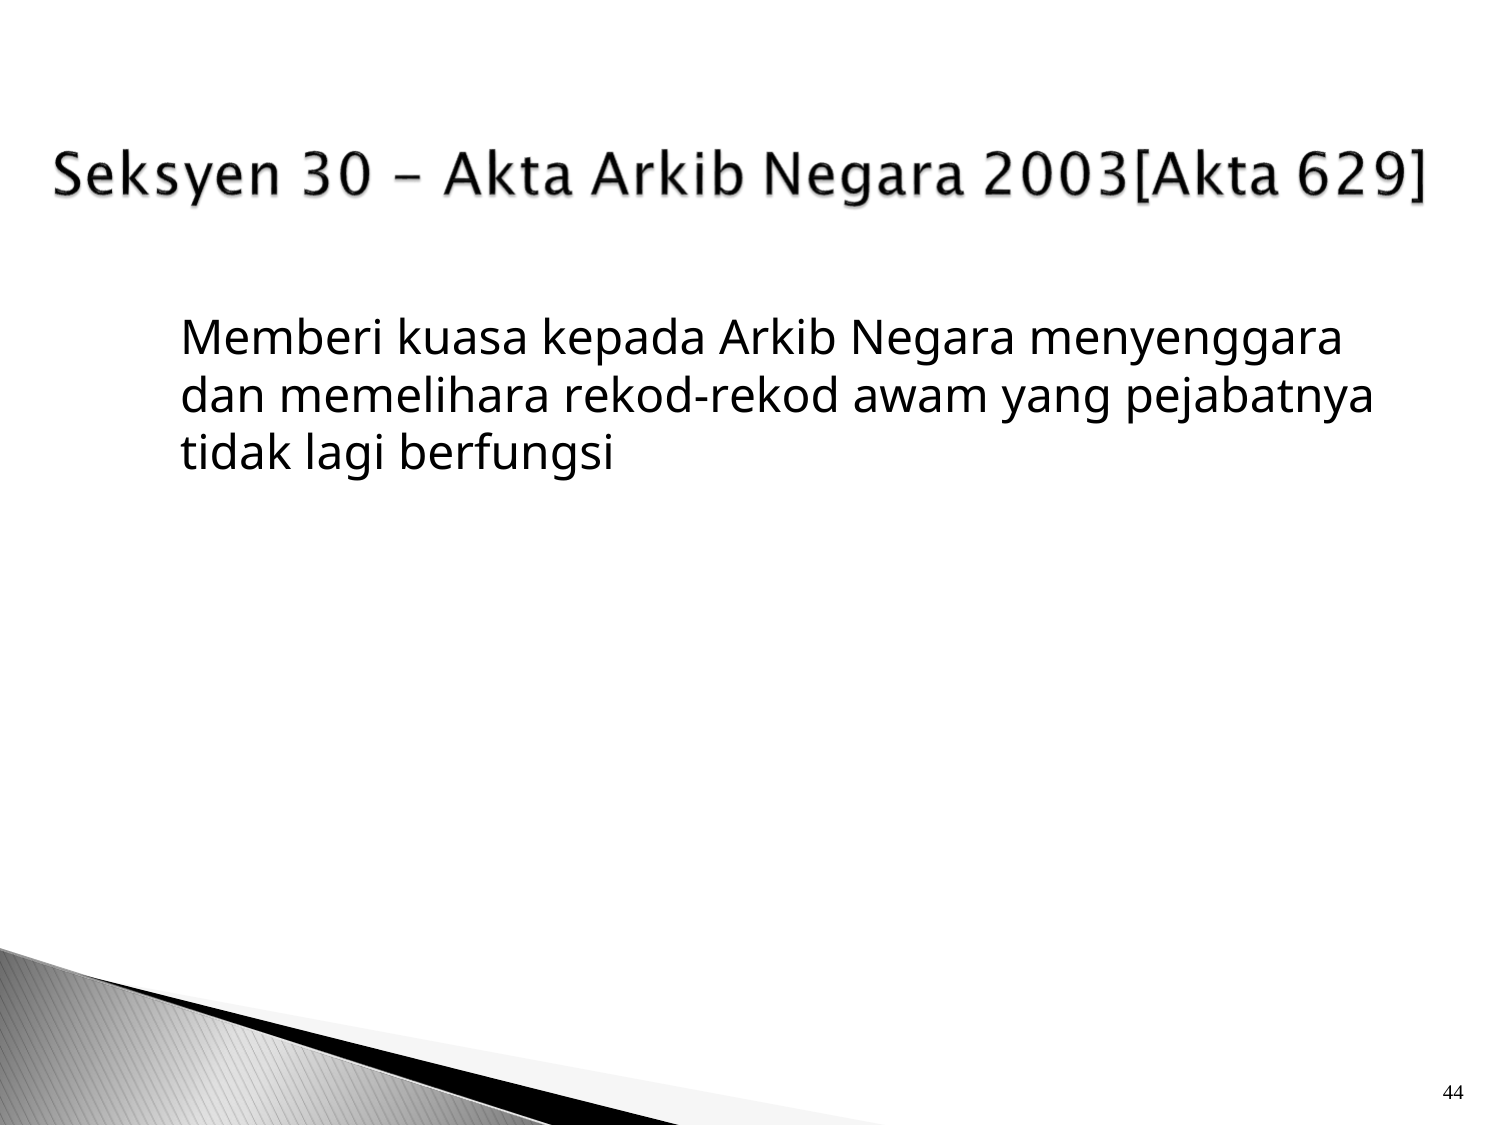

# Memberi kuasa kepada Arkib Negara menyenggara dan memelihara rekod-rekod awam yang pejabatnya tidak lagi berfungsi